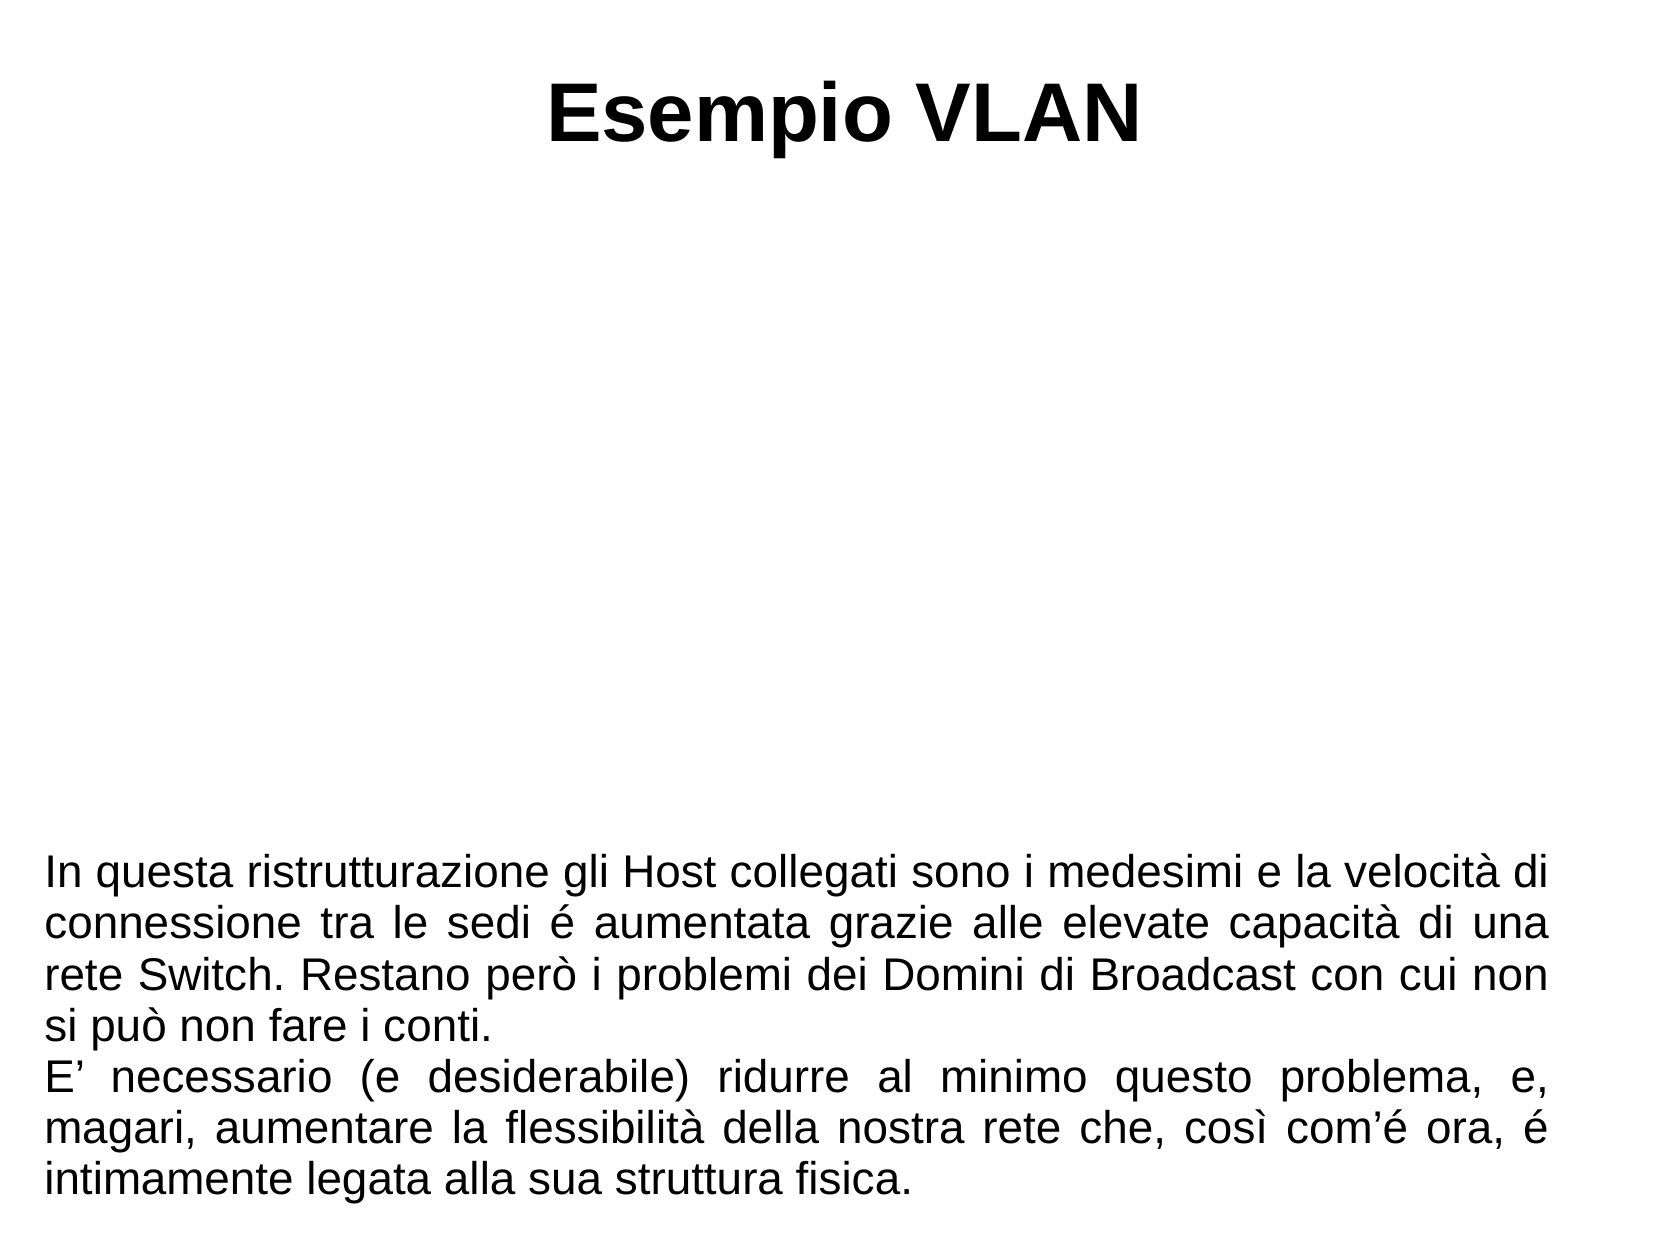

Esempio VLAN
In questa ristrutturazione gli Host collegati sono i medesimi e la velocità di connessione tra le sedi é aumentata grazie alle elevate capacità di una rete Switch. Restano però i problemi dei Domini di Broadcast con cui non si può non fare i conti.
E’ necessario (e desiderabile) ridurre al minimo questo problema, e, magari, aumentare la flessibilità della nostra rete che, così com’é ora, é intimamente legata alla sua struttura fisica.